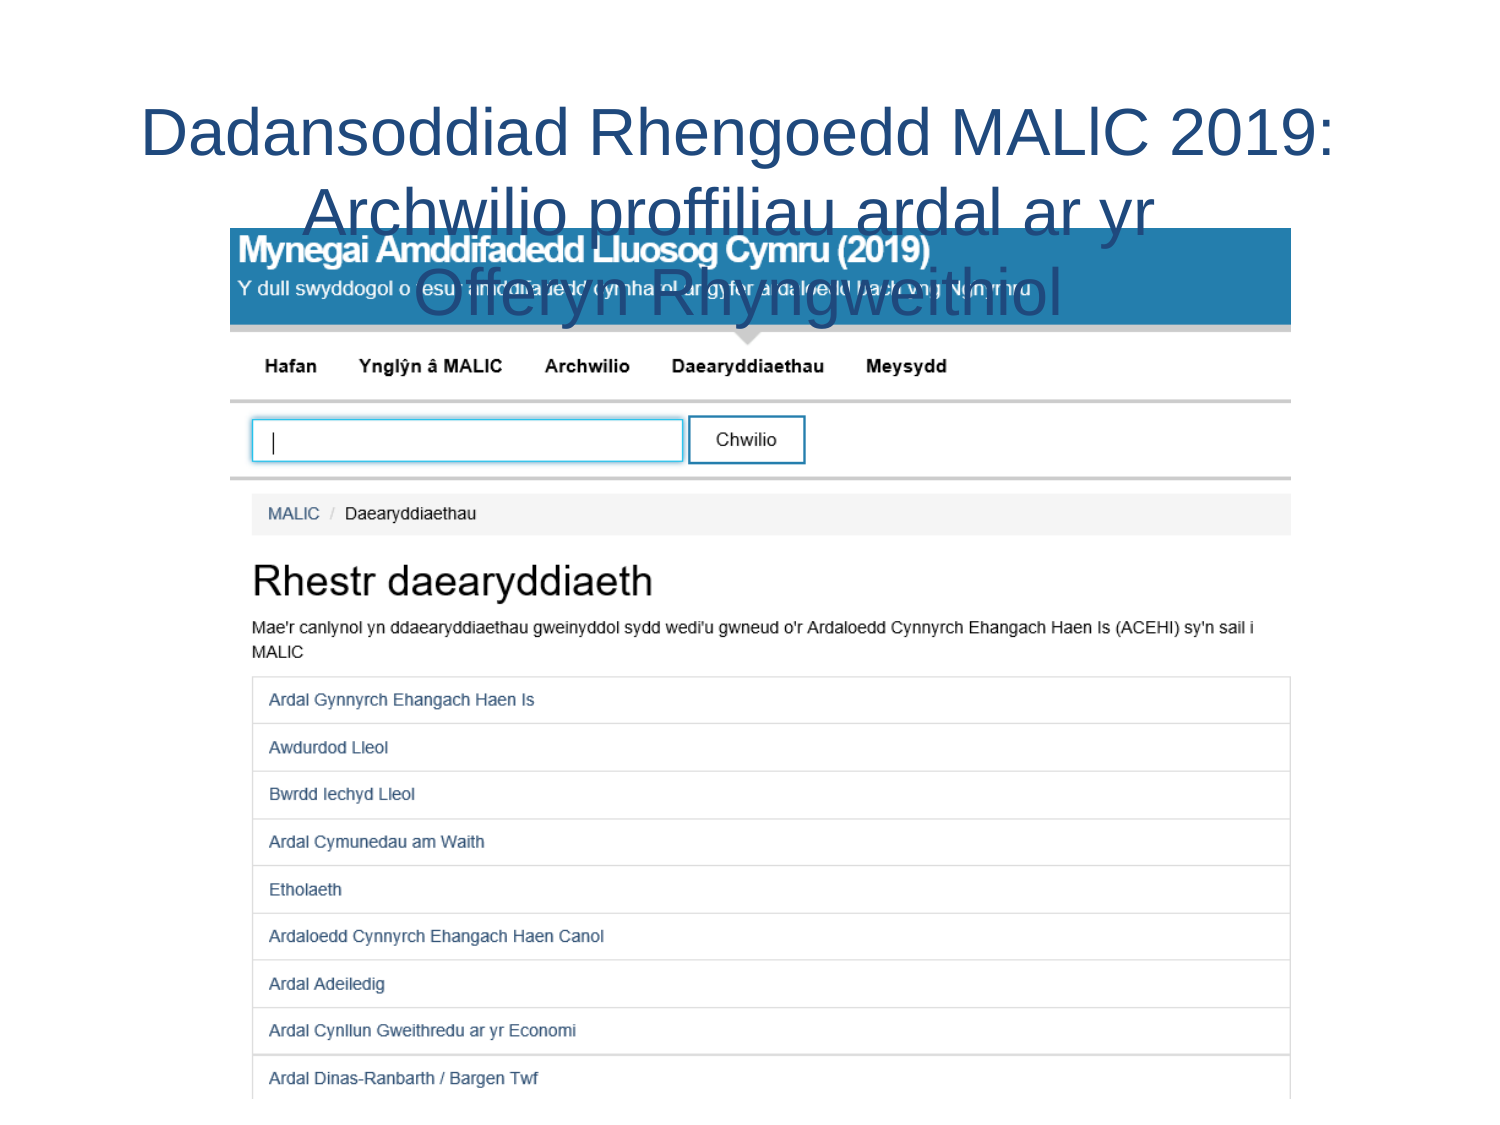

# Dadansoddiad Rhengoedd MALlC 2019: Archwilio proffiliau ardal ar yr Offeryn Rhyngweithiol